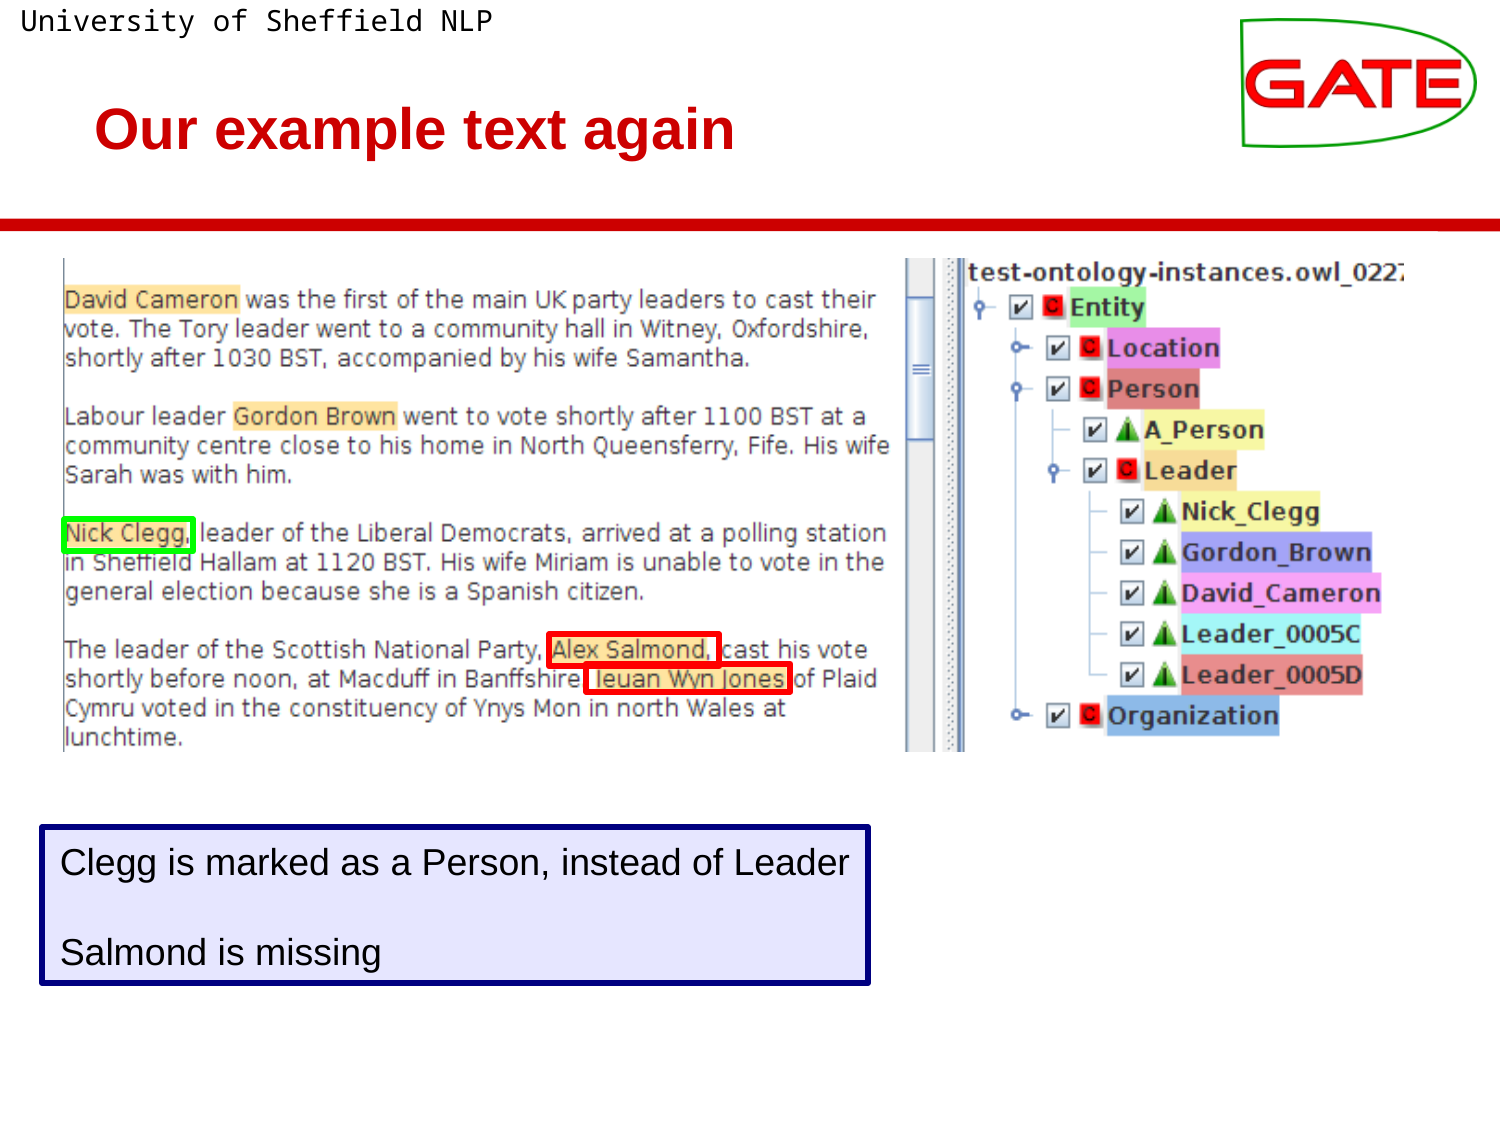

# Our example text again
Clegg is marked as a Person, instead of Leader
Salmond is missing